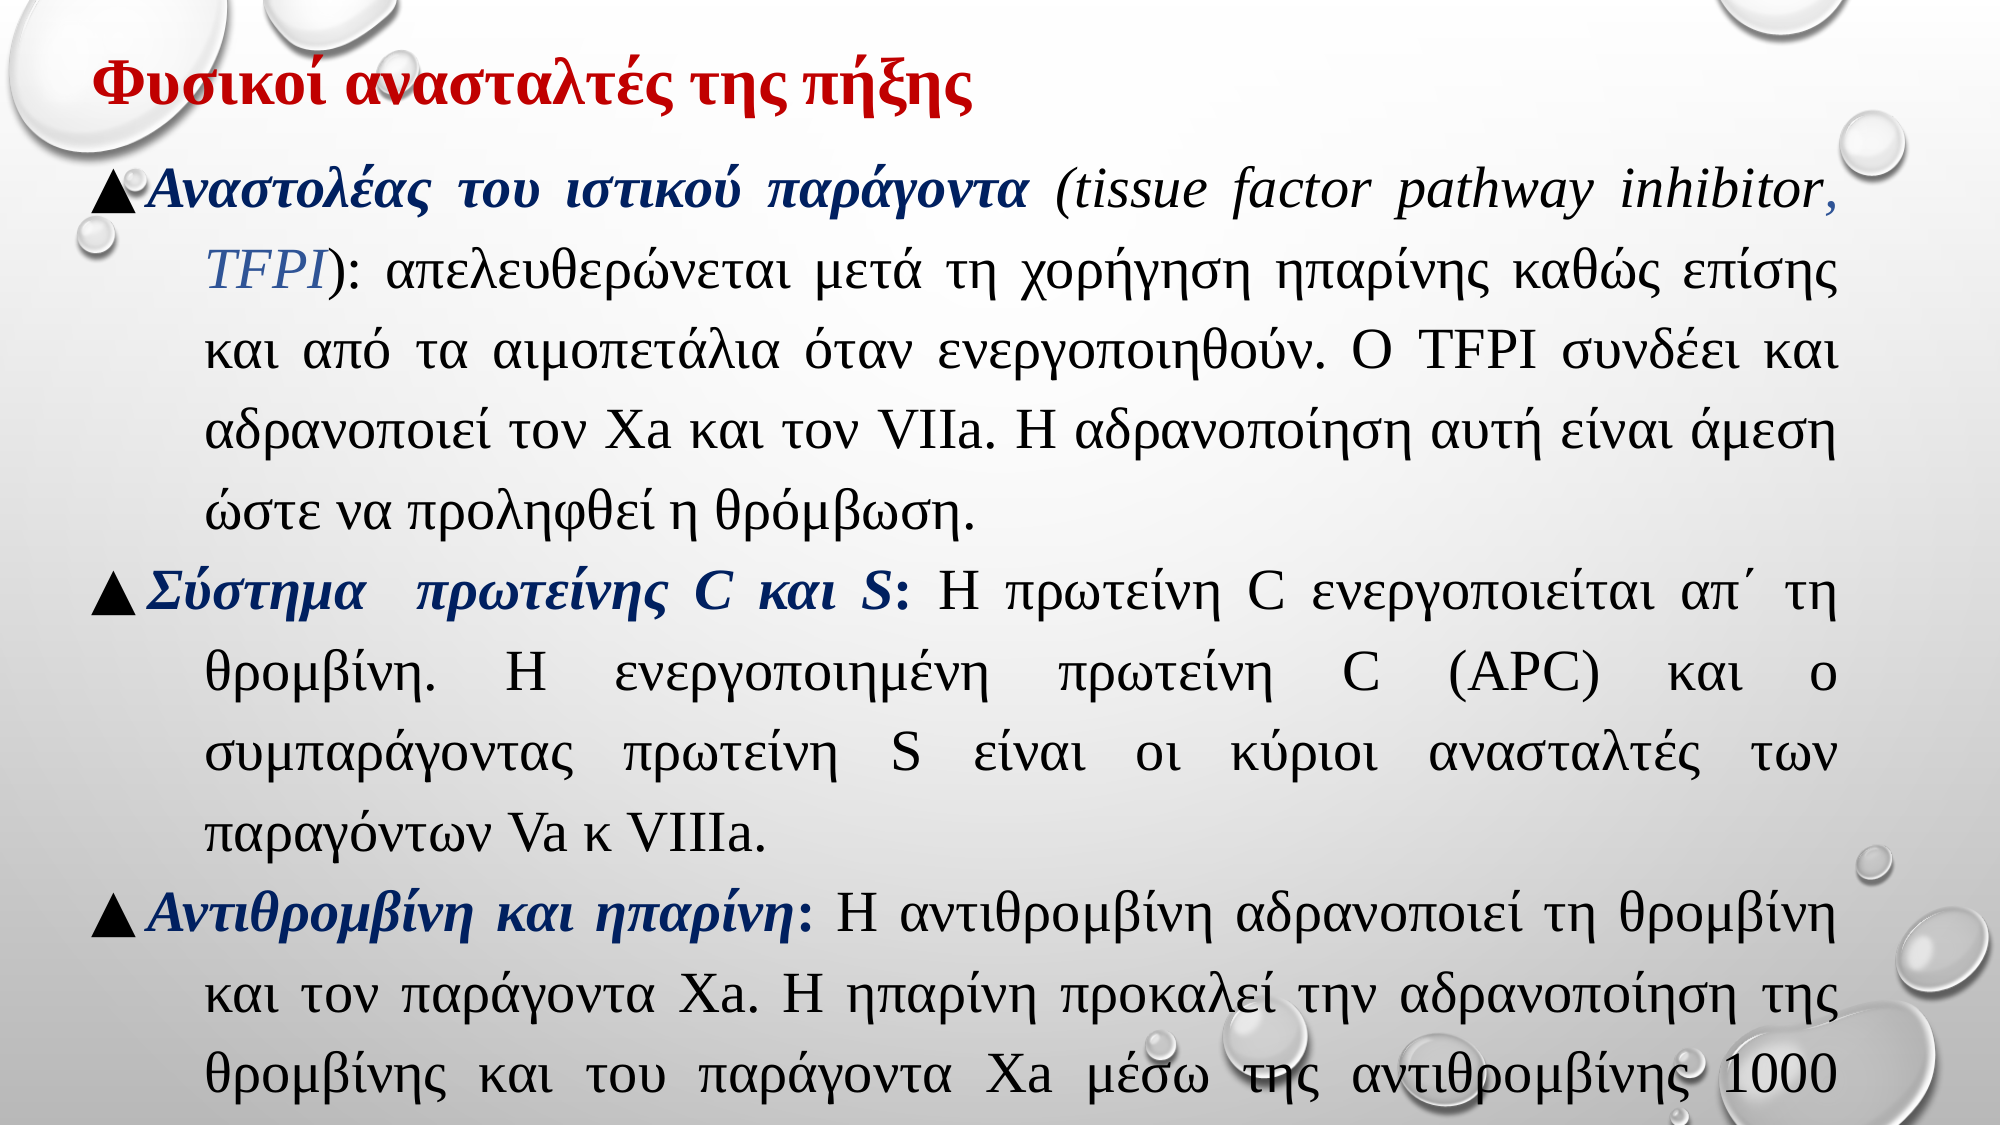

Φυσικοί ανασταλτές της πήξης
Αναστολέας του ιστικού παράγοντα (tissue factor pathway inhibitor, TFPI): απελευθερώνεται μετά τη χορήγηση ηπαρίνης καθώς επίσης και από τα αιμοπετάλια όταν ενεργοποιηθούν. Ο TFPI συνδέει και αδρανοποιεί τον Xa και τον VIIa. Η αδρανοποίηση αυτή είναι άμεση ώστε να προληφθεί η θρόμβωση.
Σύστημα πρωτείνης C και S: Η πρωτείνη C ενεργοποιείται απ΄ τη θρομβίνη. Η ενεργοποιημένη πρωτείνη C (APC) και ο συμπαράγοντας πρωτείνη S είναι οι κύριοι ανασταλτές των παραγόντων Va κ VIIIa.
Αντιθρομβίνη και ηπαρίνη: Η αντιθρομβίνη αδρανοποιεί τη θρομβίνη και τον παράγοντα Xa. Η ηπαρίνη προκαλεί την αδρανοποίηση της θρομβίνης και του παράγοντα Xa μέσω της αντιθρομβίνης 1000 φορές ισχυρότερα.